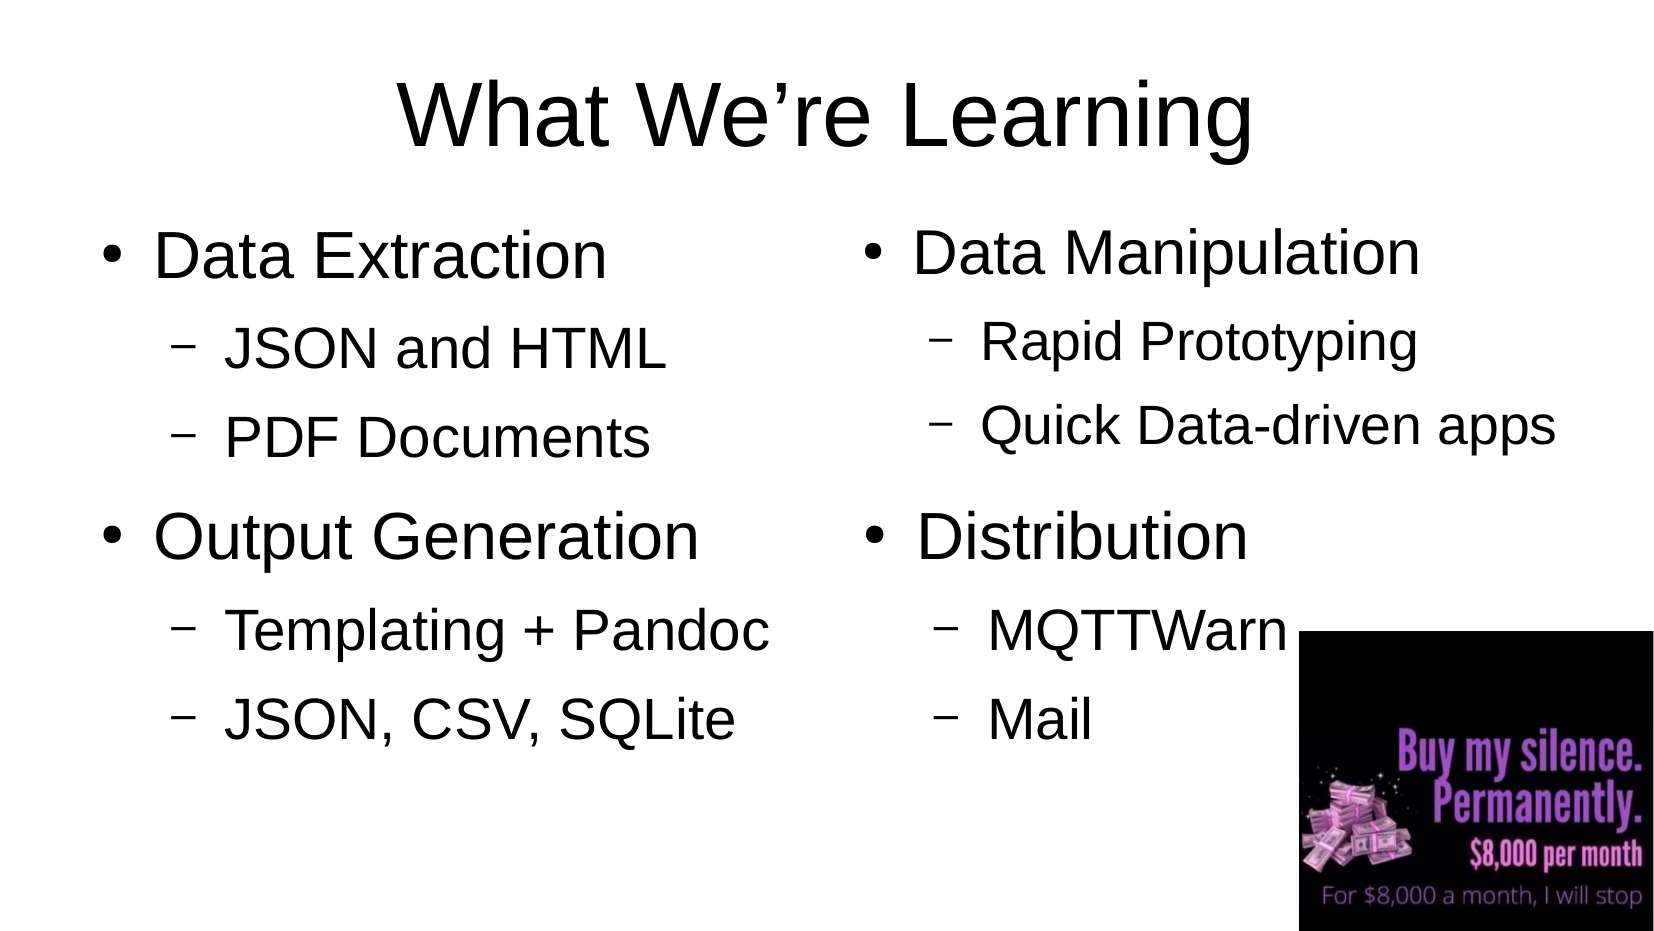

# What We’re Learning
Data Extraction
JSON and HTML
PDF Documents
Data Manipulation
Rapid Prototyping
Quick Data-driven apps
Output Generation
Templating + Pandoc
JSON, CSV, SQLite
Distribution
MQTTWarn
Mail